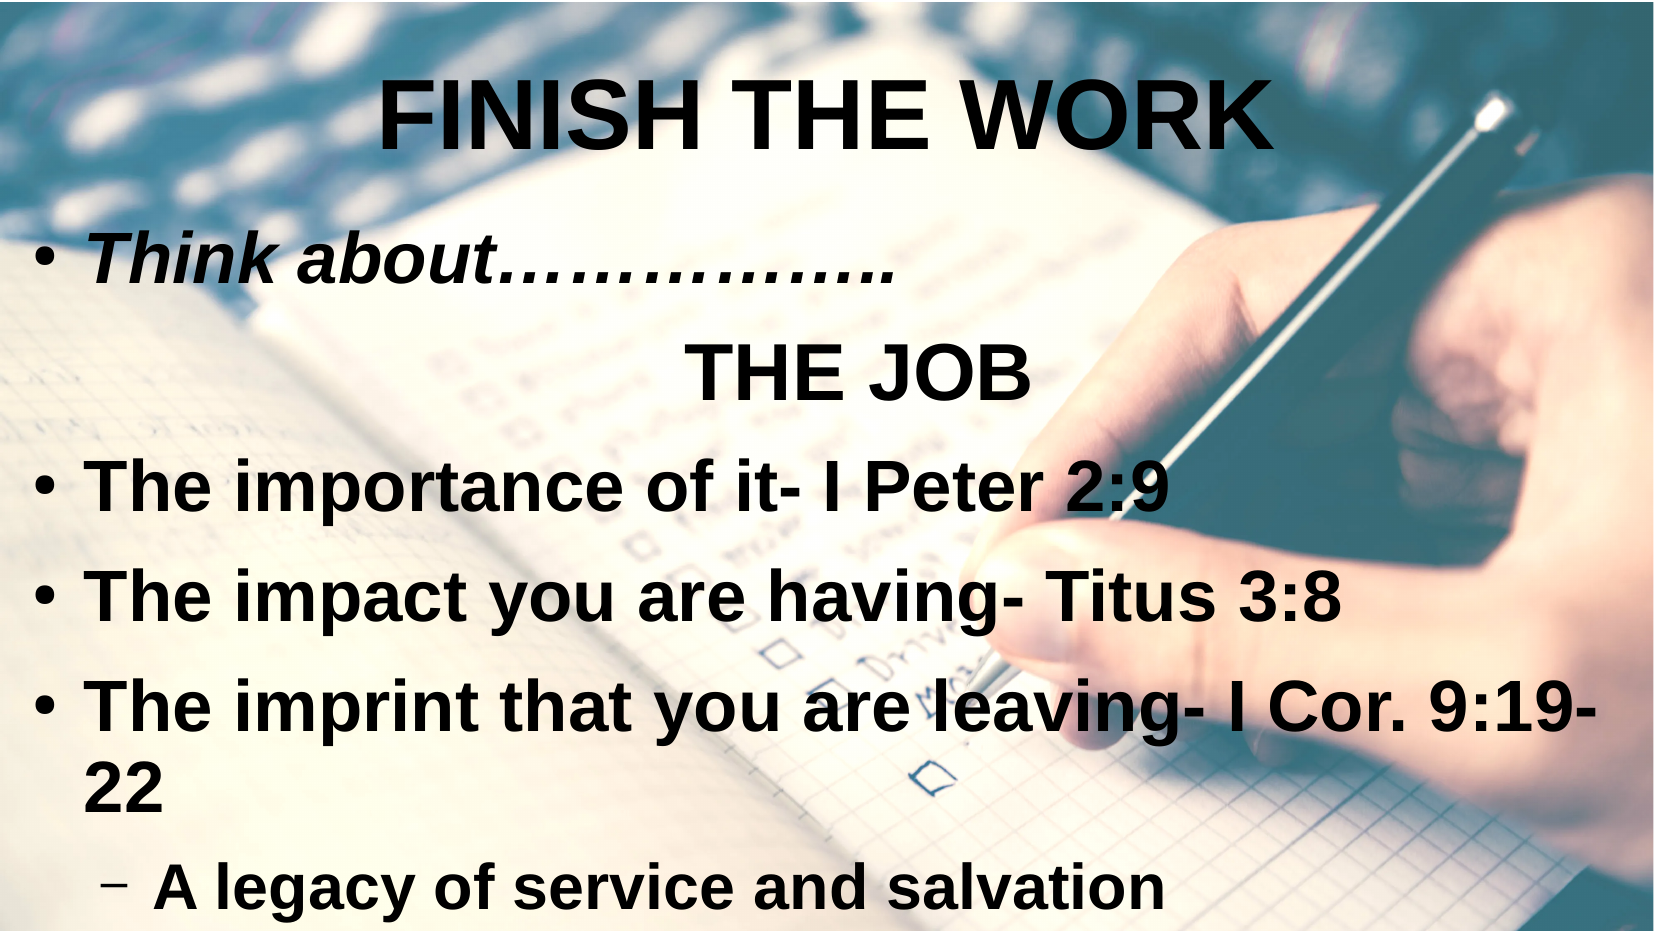

# FINISH THE WORK
Think about……………..
THE JOB
The importance of it- I Peter 2:9
The impact you are having- Titus 3:8
The imprint that you are leaving- I Cor. 9:19-22
A legacy of service and salvation